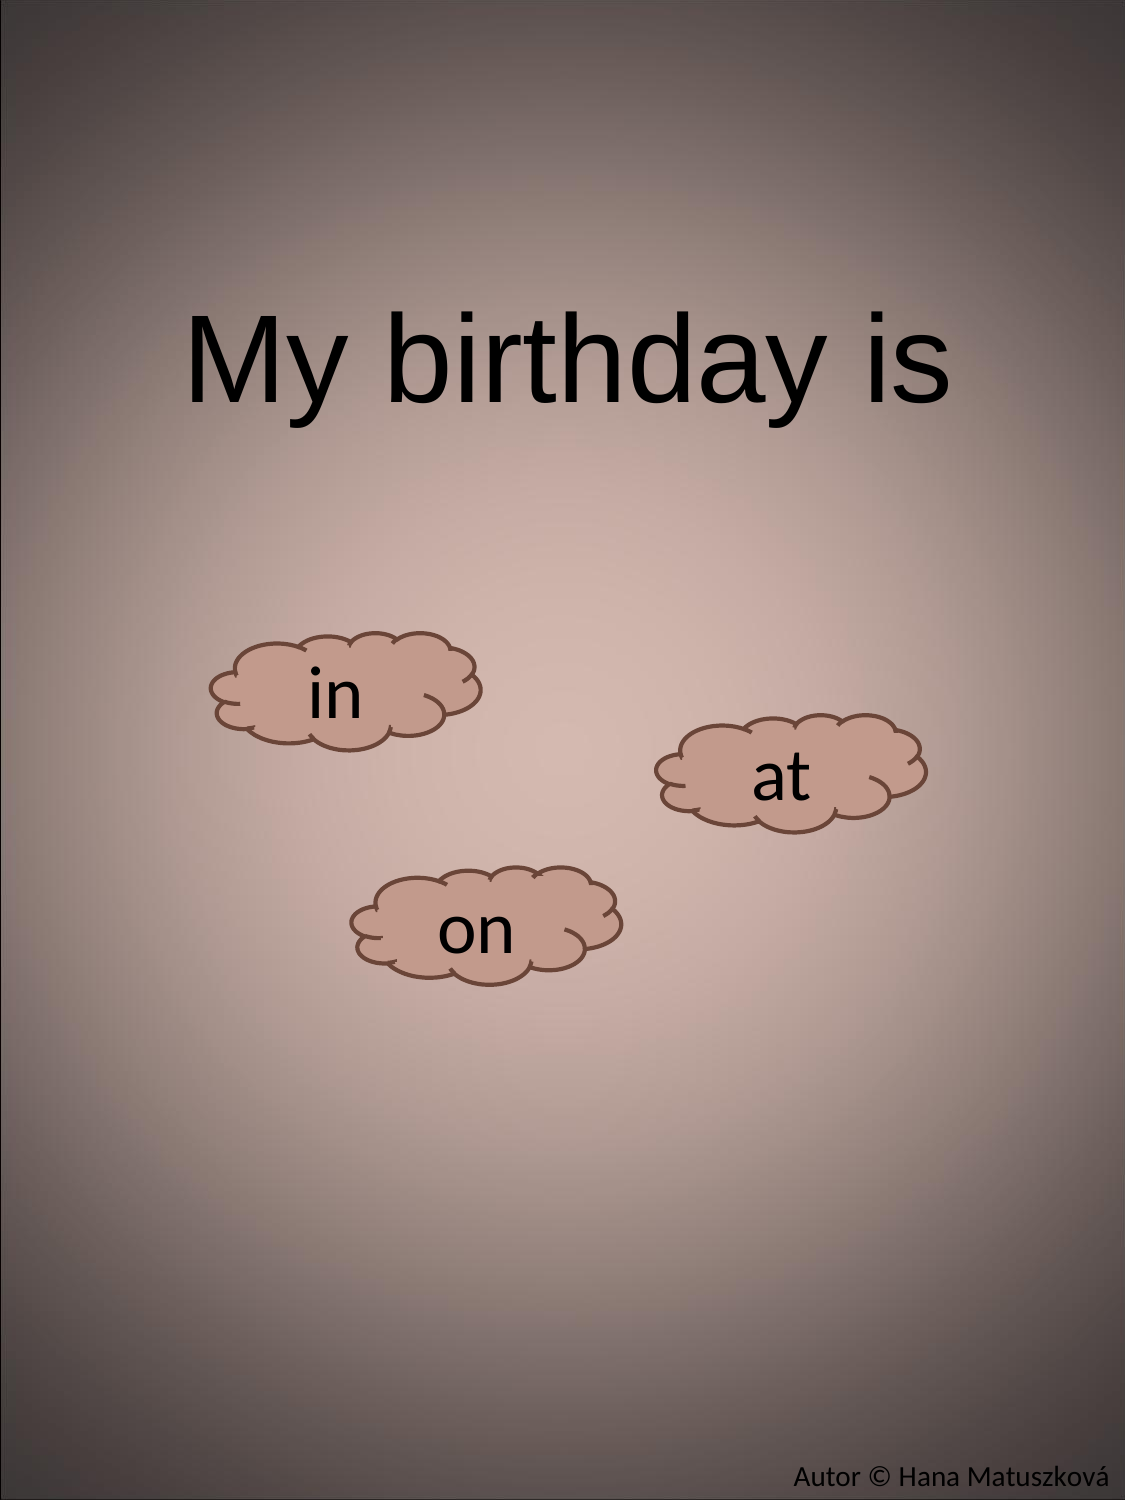

My birthday is
in
at
on
Autor © Hana Matuszková